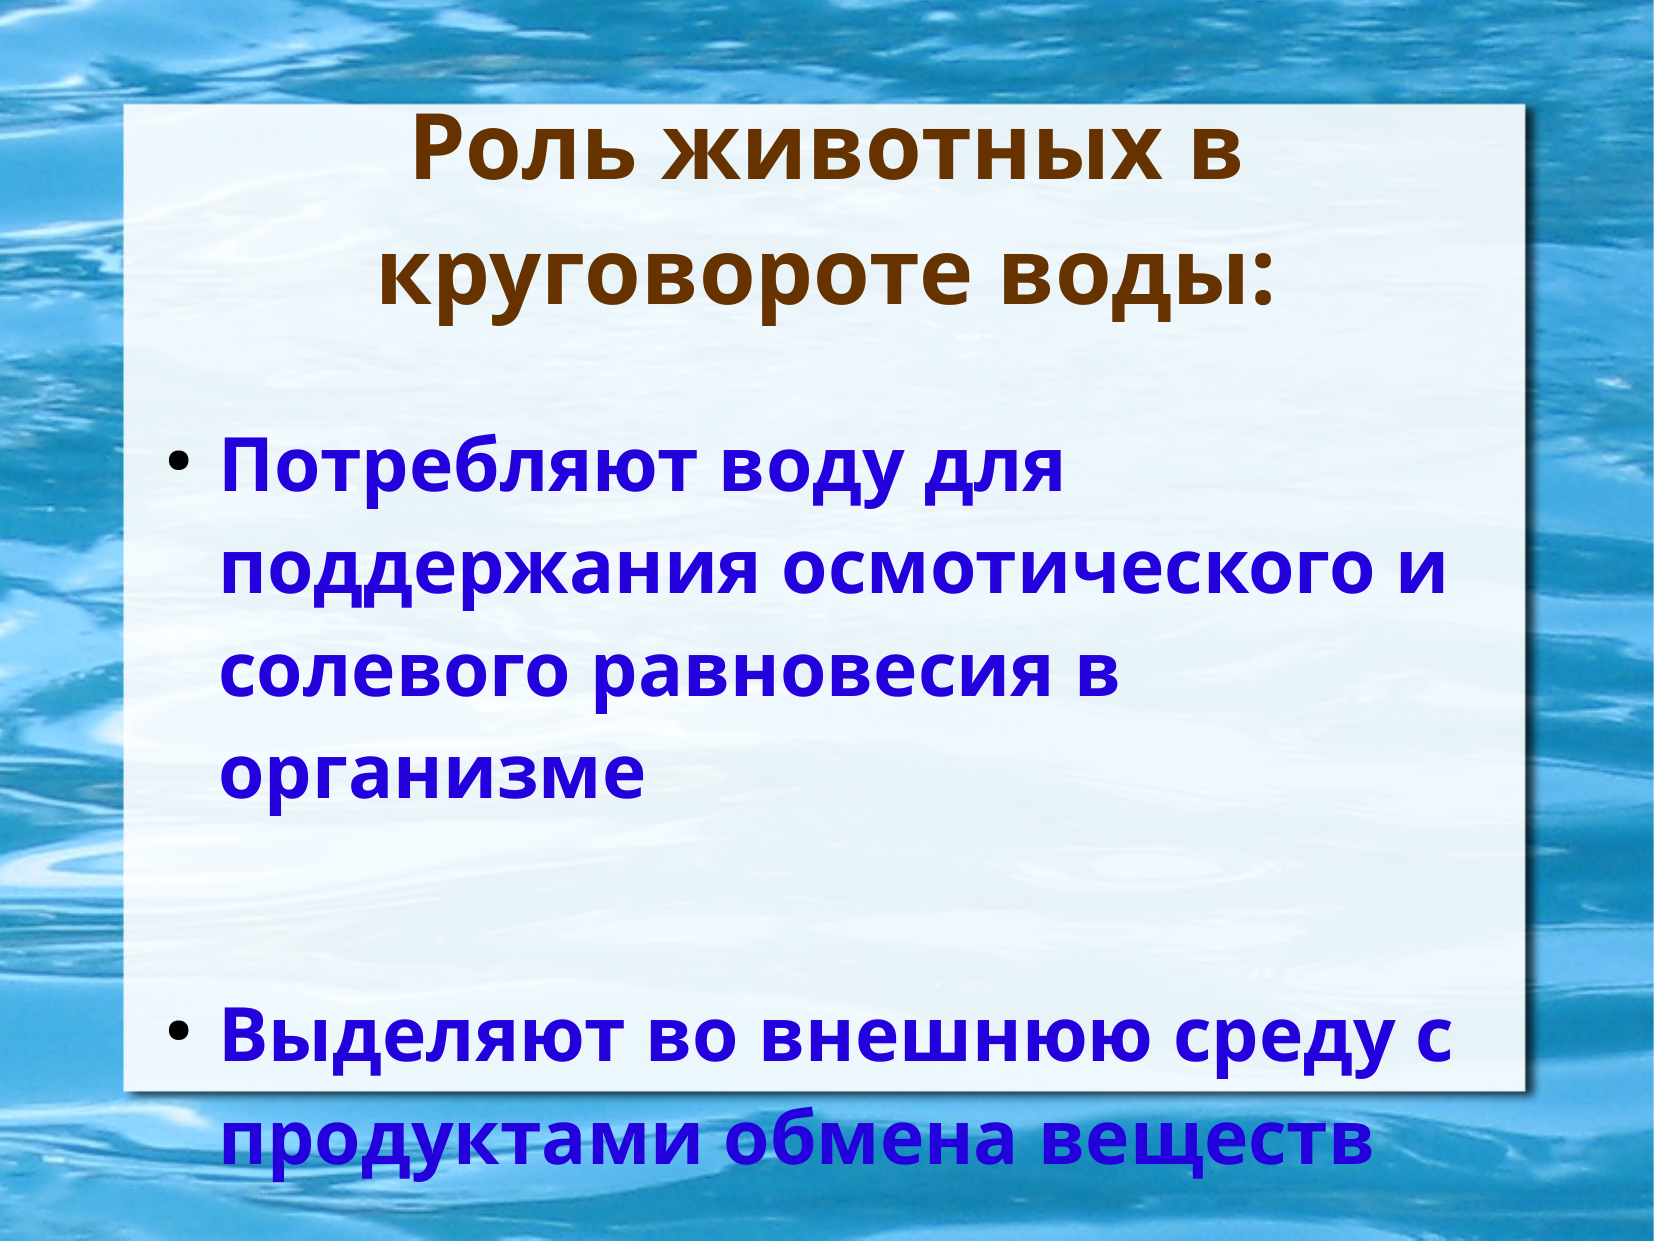

# Роль животных в круговороте воды:
Потребляют воду для поддержания осмотического и солевого равновесия в организме
Выделяют во внешнюю среду с продуктами обмена веществ